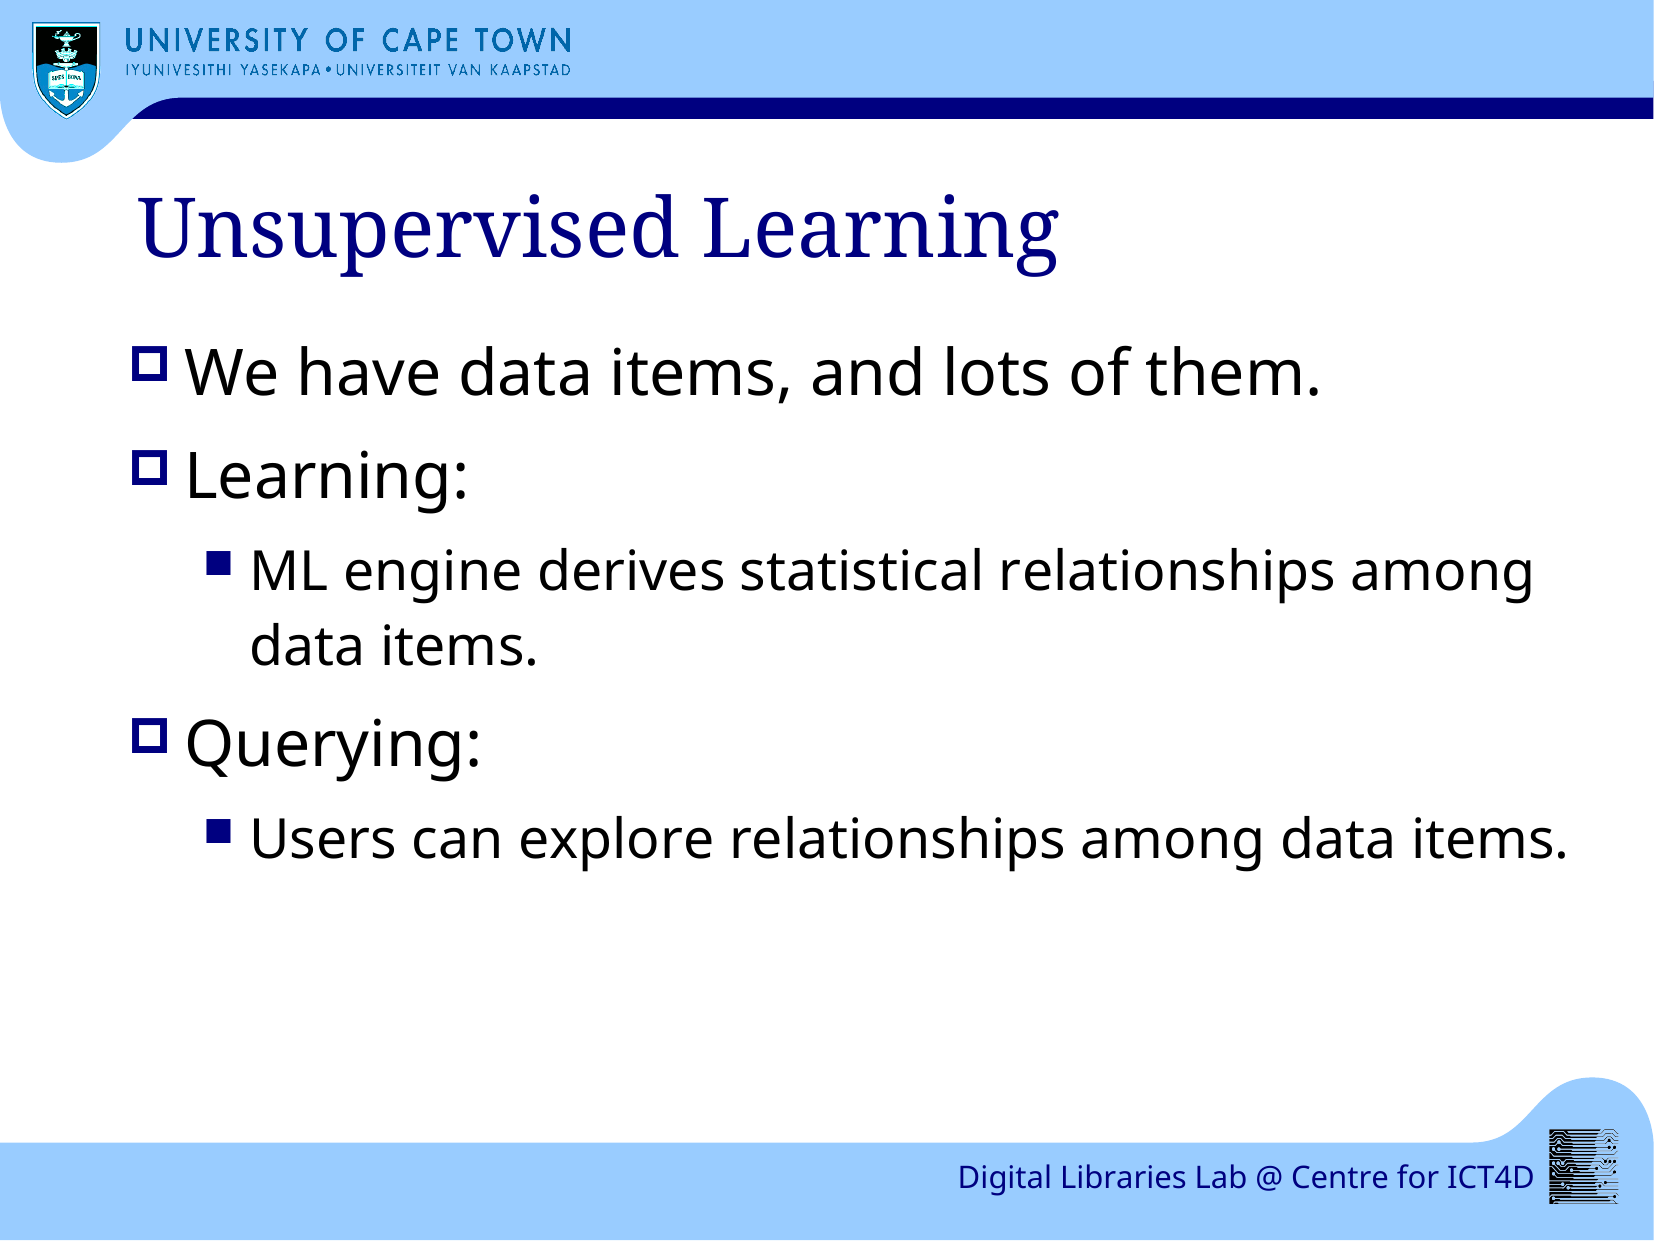

# Unsupervised Learning
We have data items, and lots of them.
Learning:
ML engine derives statistical relationships among data items.
Querying:
Users can explore relationships among data items.